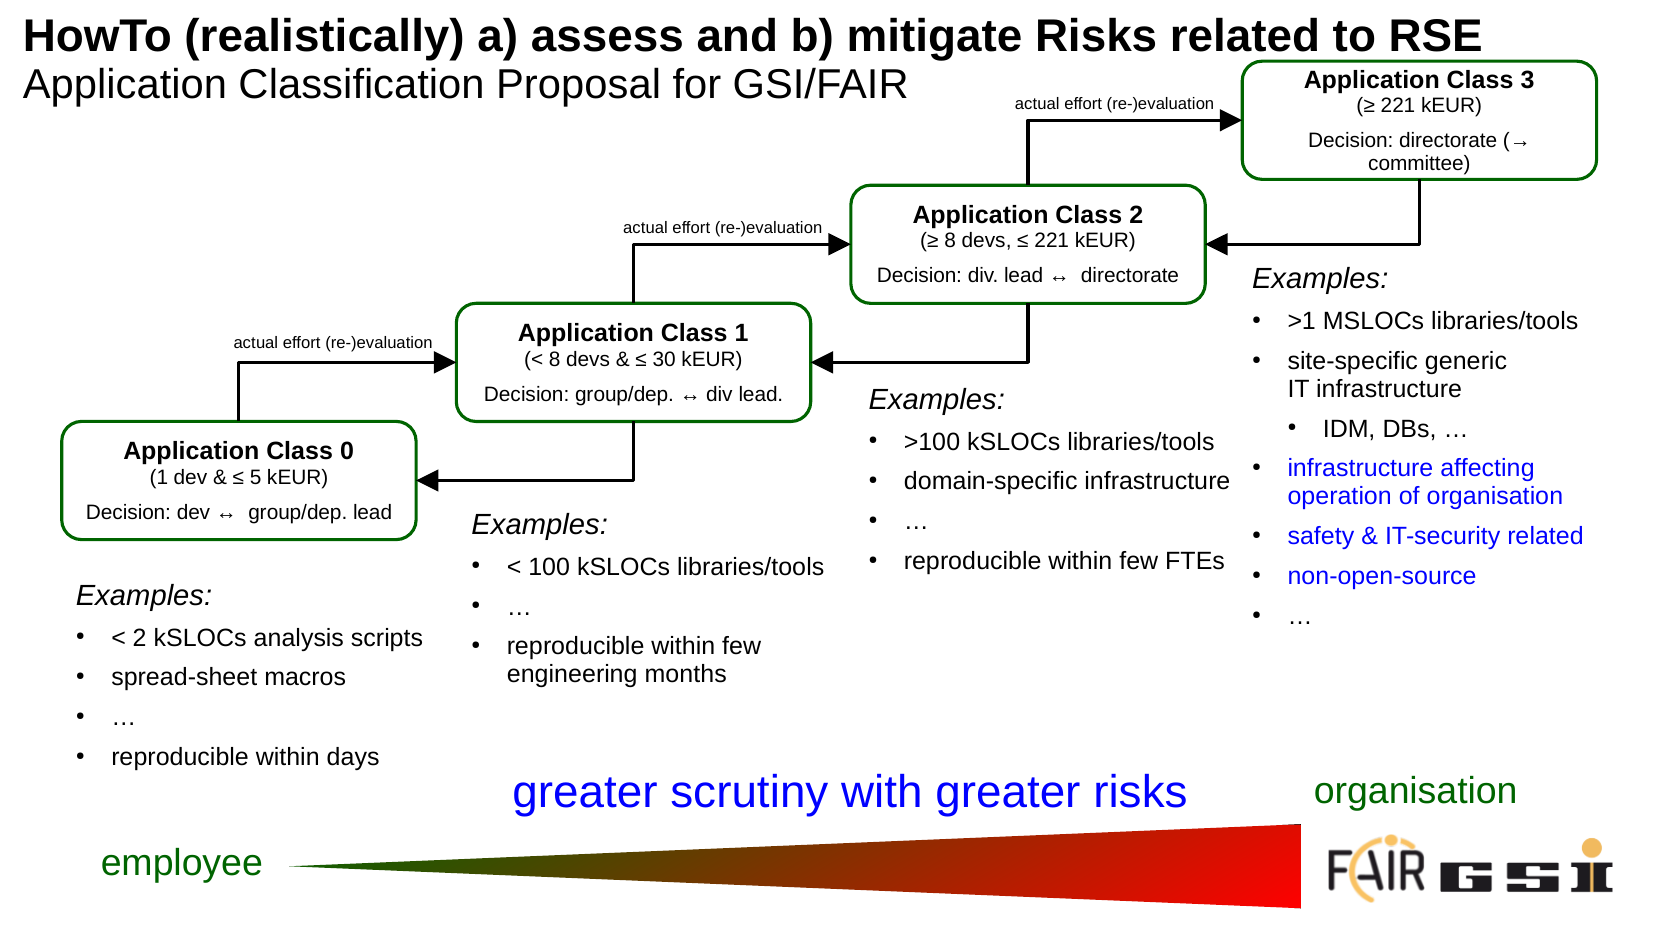

# HowTo (realistically) a) assess and b) mitigate Risks related to RSE Application Classification Proposal for GSI/FAIR
Application Class 3
(≥ 221 kEUR)
Decision: directorate (→ committee)
actual effort (re-)evaluation
Application Class 2
(≥ 8 devs, ≤ 221 kEUR)
Decision: div. lead ↔ directorate
actual effort (re-)evaluation
Examples:
>1 MSLOCs libraries/tools
site-specific generic
IT infrastructure
IDM, DBs, …
infrastructure affecting
operation of organisation
safety & IT-security related
non-open-source
…
Application Class 1
(< 8 devs & ≤ 30 kEUR)
Decision: group/dep. ↔ div lead.
actual effort (re-)evaluation
Examples:
>100 kSLOCs libraries/tools
domain-specific infrastructure
…
reproducible within few FTEs
Application Class 0
(1 dev & ≤ 5 kEUR)
Decision: dev ↔ group/dep. lead
Examples:
< 100 kSLOCs libraries/tools
…
reproducible within few
engineering months
Examples:
< 2 kSLOCs analysis scripts
spread-sheet macros
…
reproducible within days
greater scrutiny with greater risks
organisation
employee